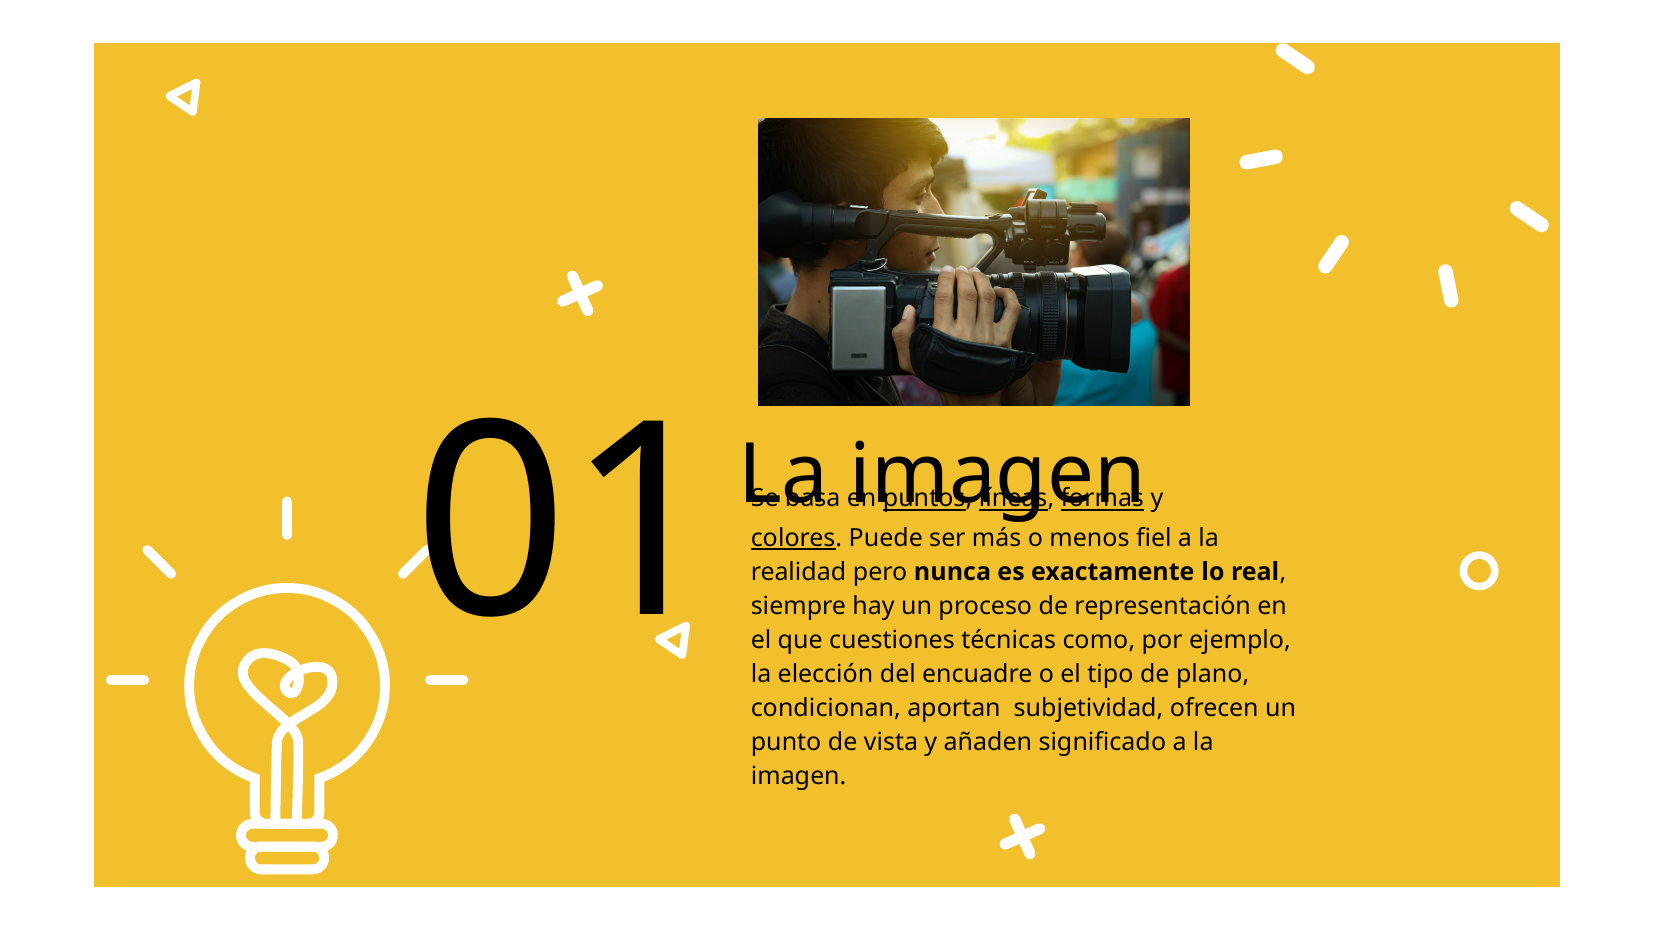

01
# La imagen
Se basa en puntos, líneas, formas y
colores. Puede ser más o menos fiel a la realidad pero nunca es exactamente lo real, siempre hay un proceso de representación en el que cuestiones técnicas como, por ejemplo, la elección del encuadre o el tipo de plano, condicionan, aportan subjetividad, ofrecen un punto de vista y añaden significado a la imagen.